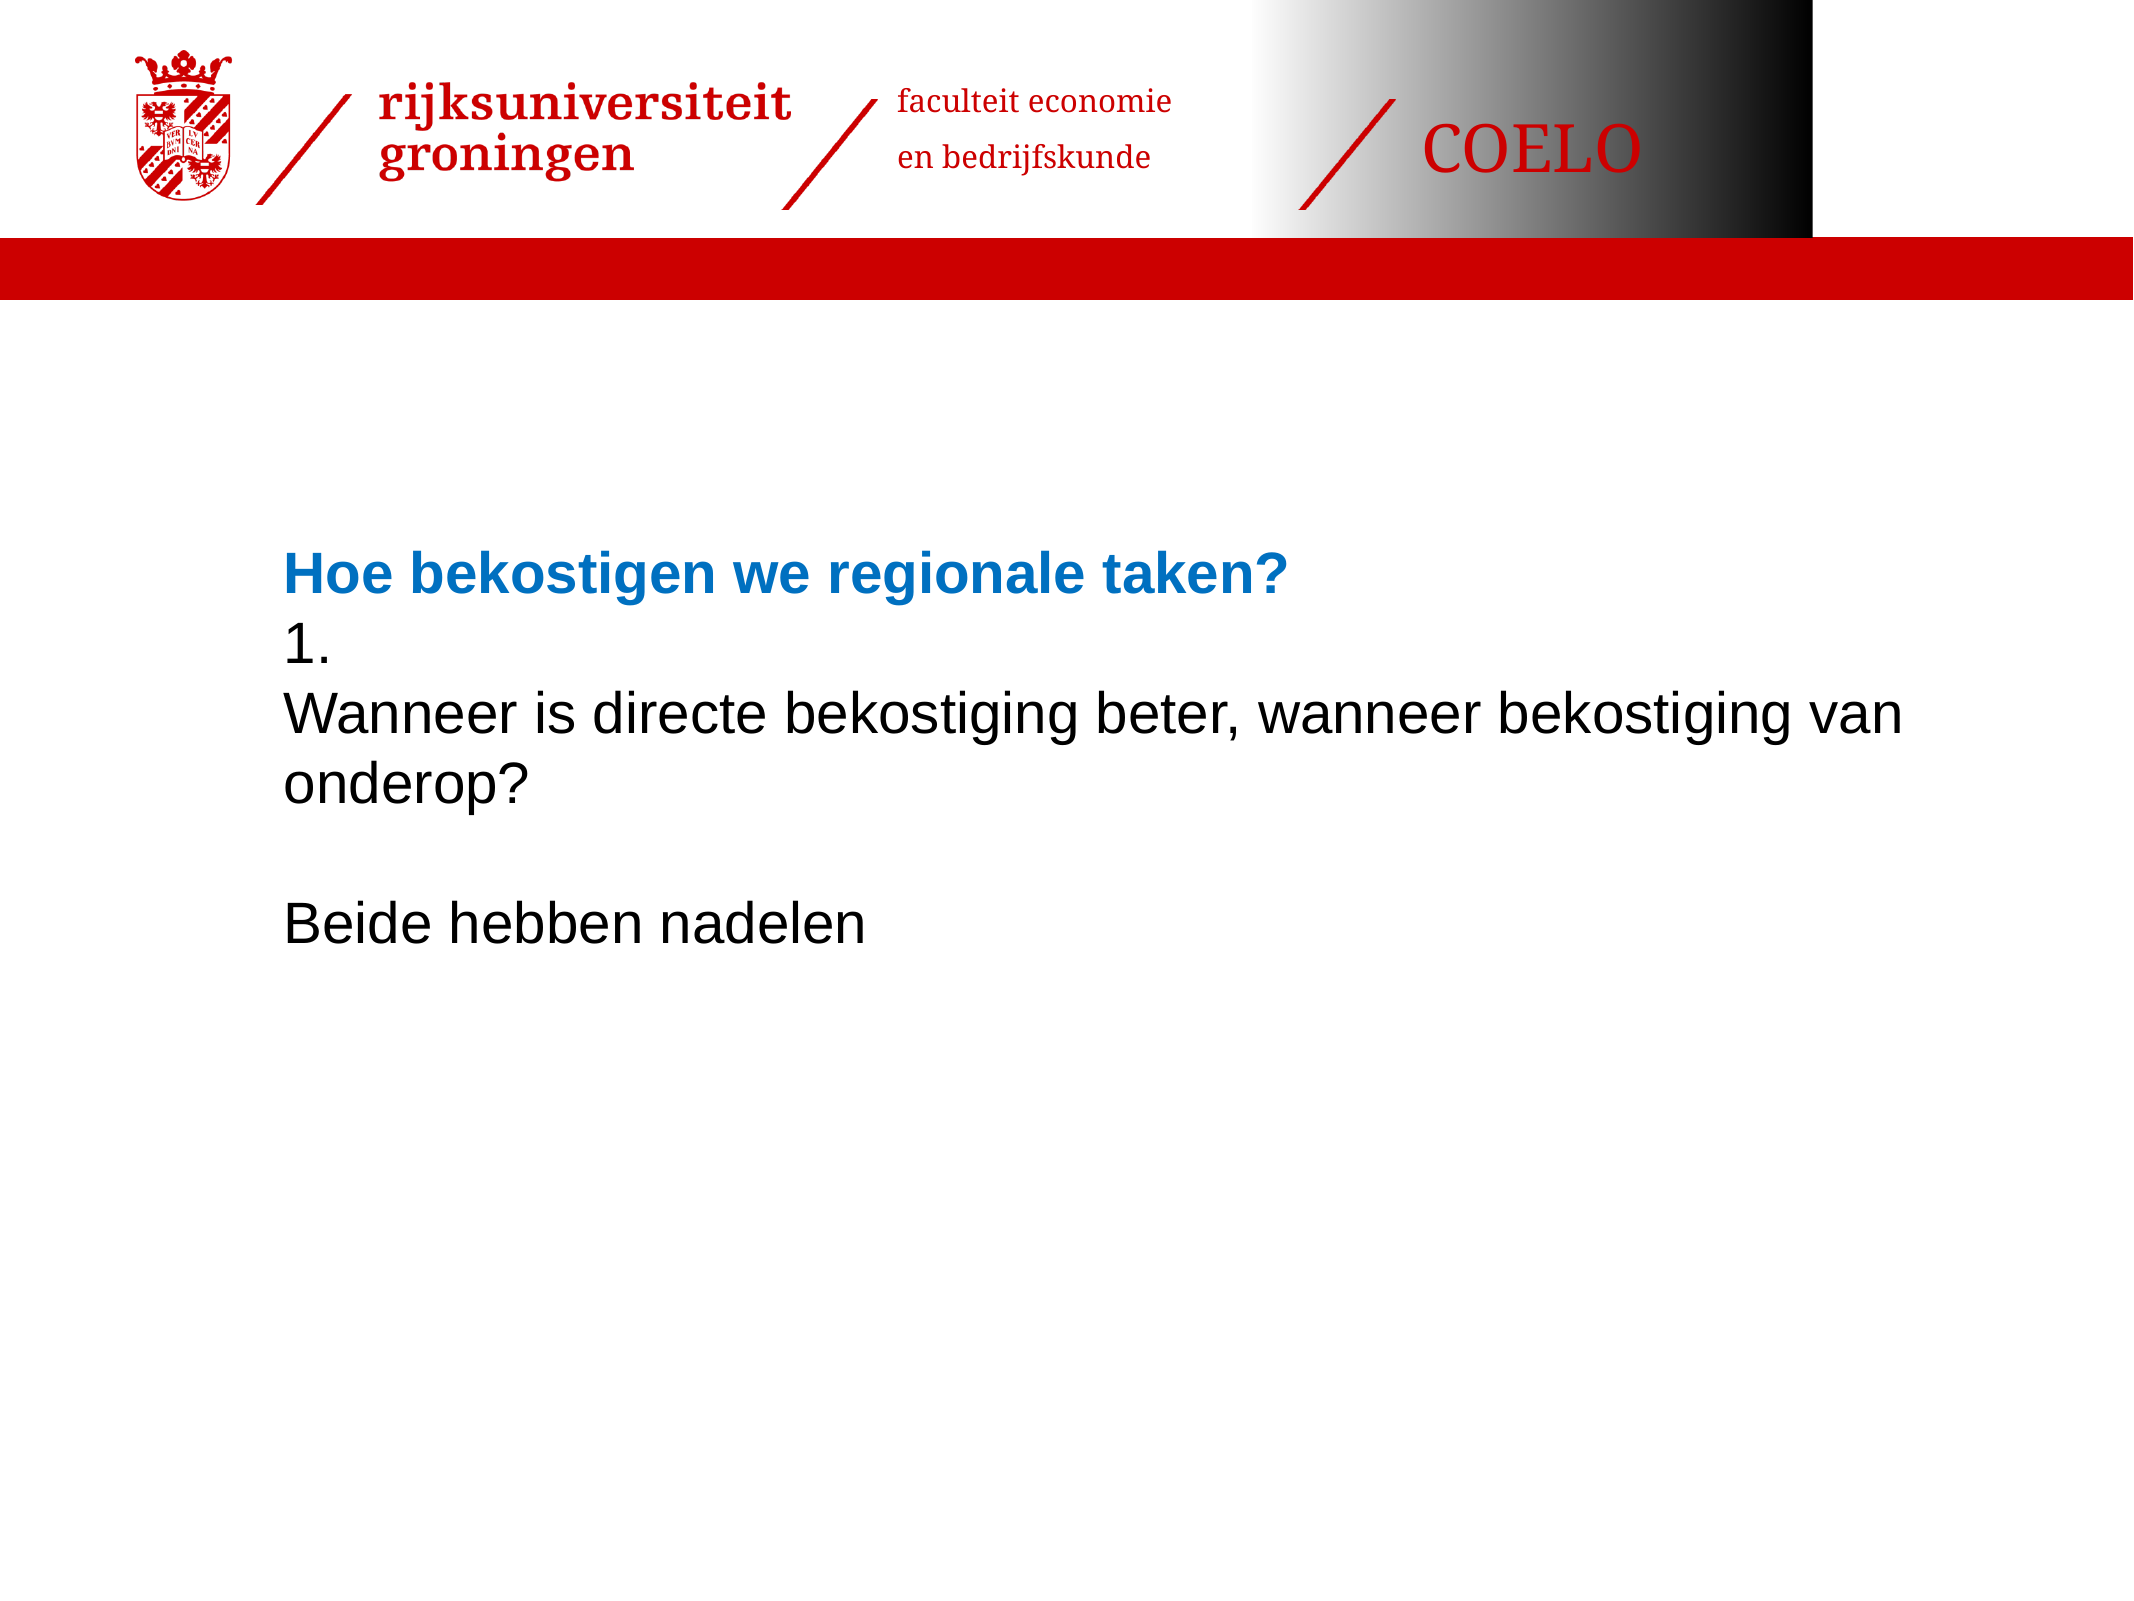

Hoe bekostigen we regionale taken?
Wanneer is directe bekostiging beter, wanneer bekostiging van onderop?
Beide hebben nadelen